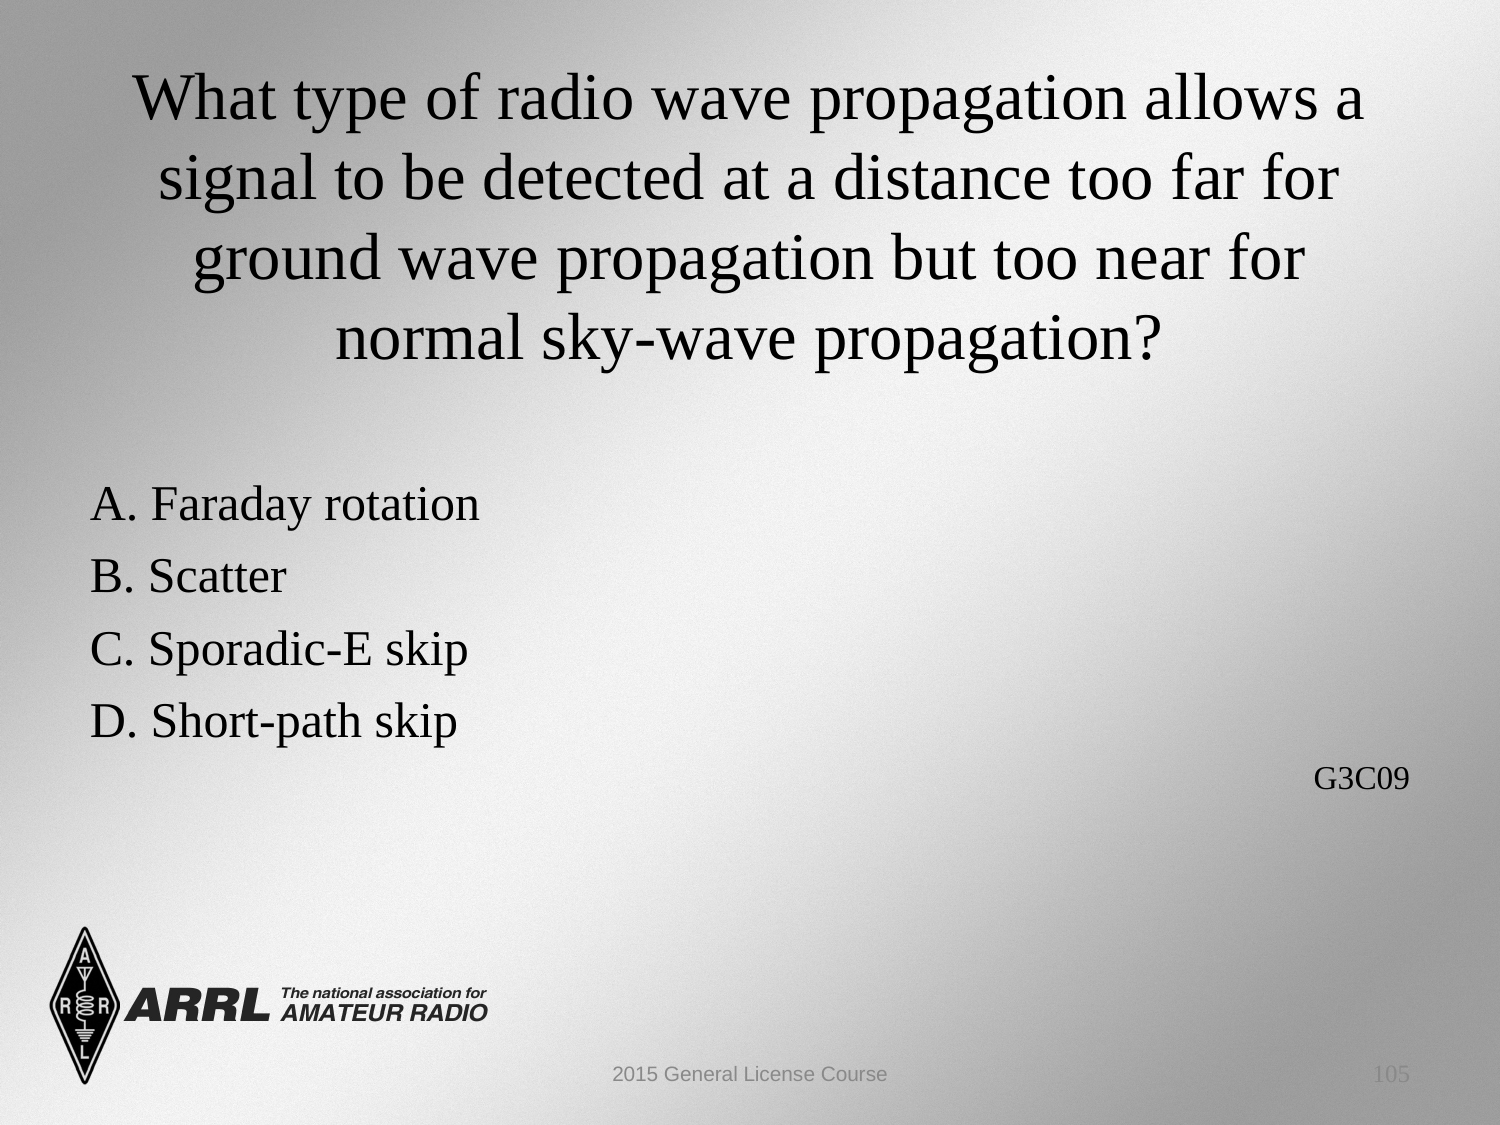

What type of radio wave propagation allows a signal to be detected at a distance too far for ground wave propagation but too near for normal sky-wave propagation?
# A. Faraday rotation
B. Scatter
C. Sporadic-E skip
D. Short-path skip
 G3C09
2015 General License Course